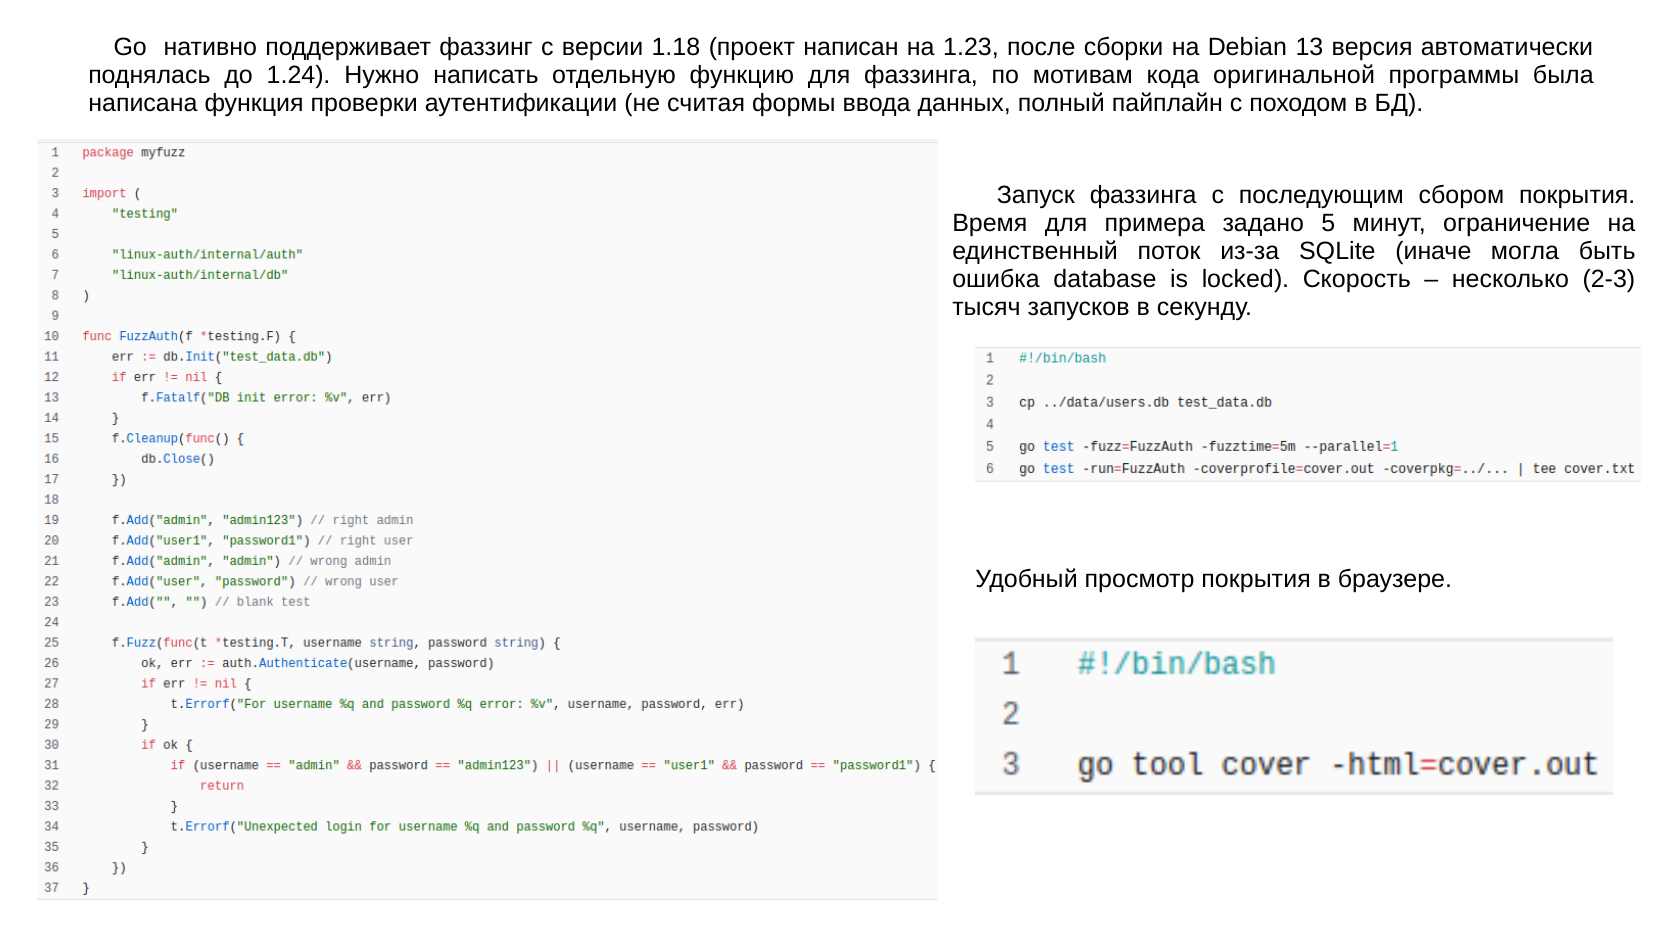

Go нативно поддерживает фаззинг с версии 1.18 (проект написан на 1.23, после сборки на Debian 13 версия автоматически поднялась до 1.24). Нужно написать отдельную функцию для фаззинга, по мотивам кода оригинальной программы была написана функция проверки аутентификации (не считая формы ввода данных, полный пайплайн с походом в БД).
 Запуск фаззинга с последующим сбором покрытия. Время для примера задано 5 минут, ограничение на единственный поток из-за SQLite (иначе могла быть ошибка database is locked). Скорость – несколько (2-3) тысяч запусков в секунду.
 Удобный просмотр покрытия в браузере.